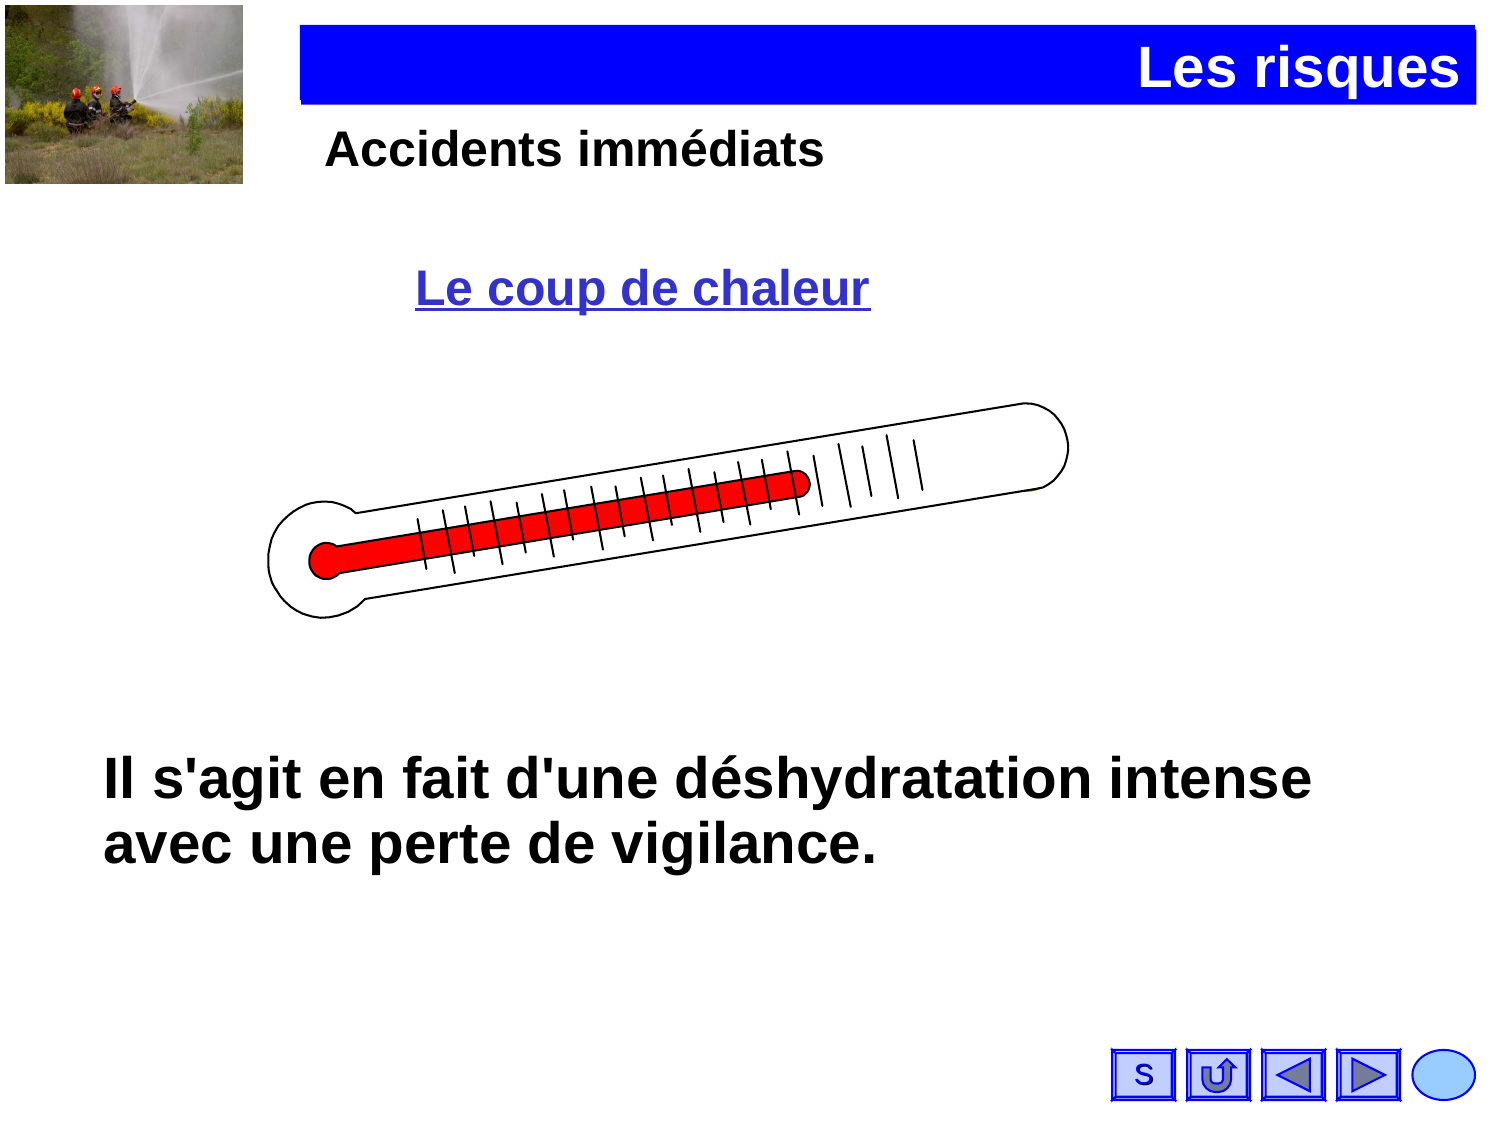

Les risques
Accidents immédiats
Le coup de chaleur
Il s'agit en fait d'une déshydratation intense avec une perte de vigilance.